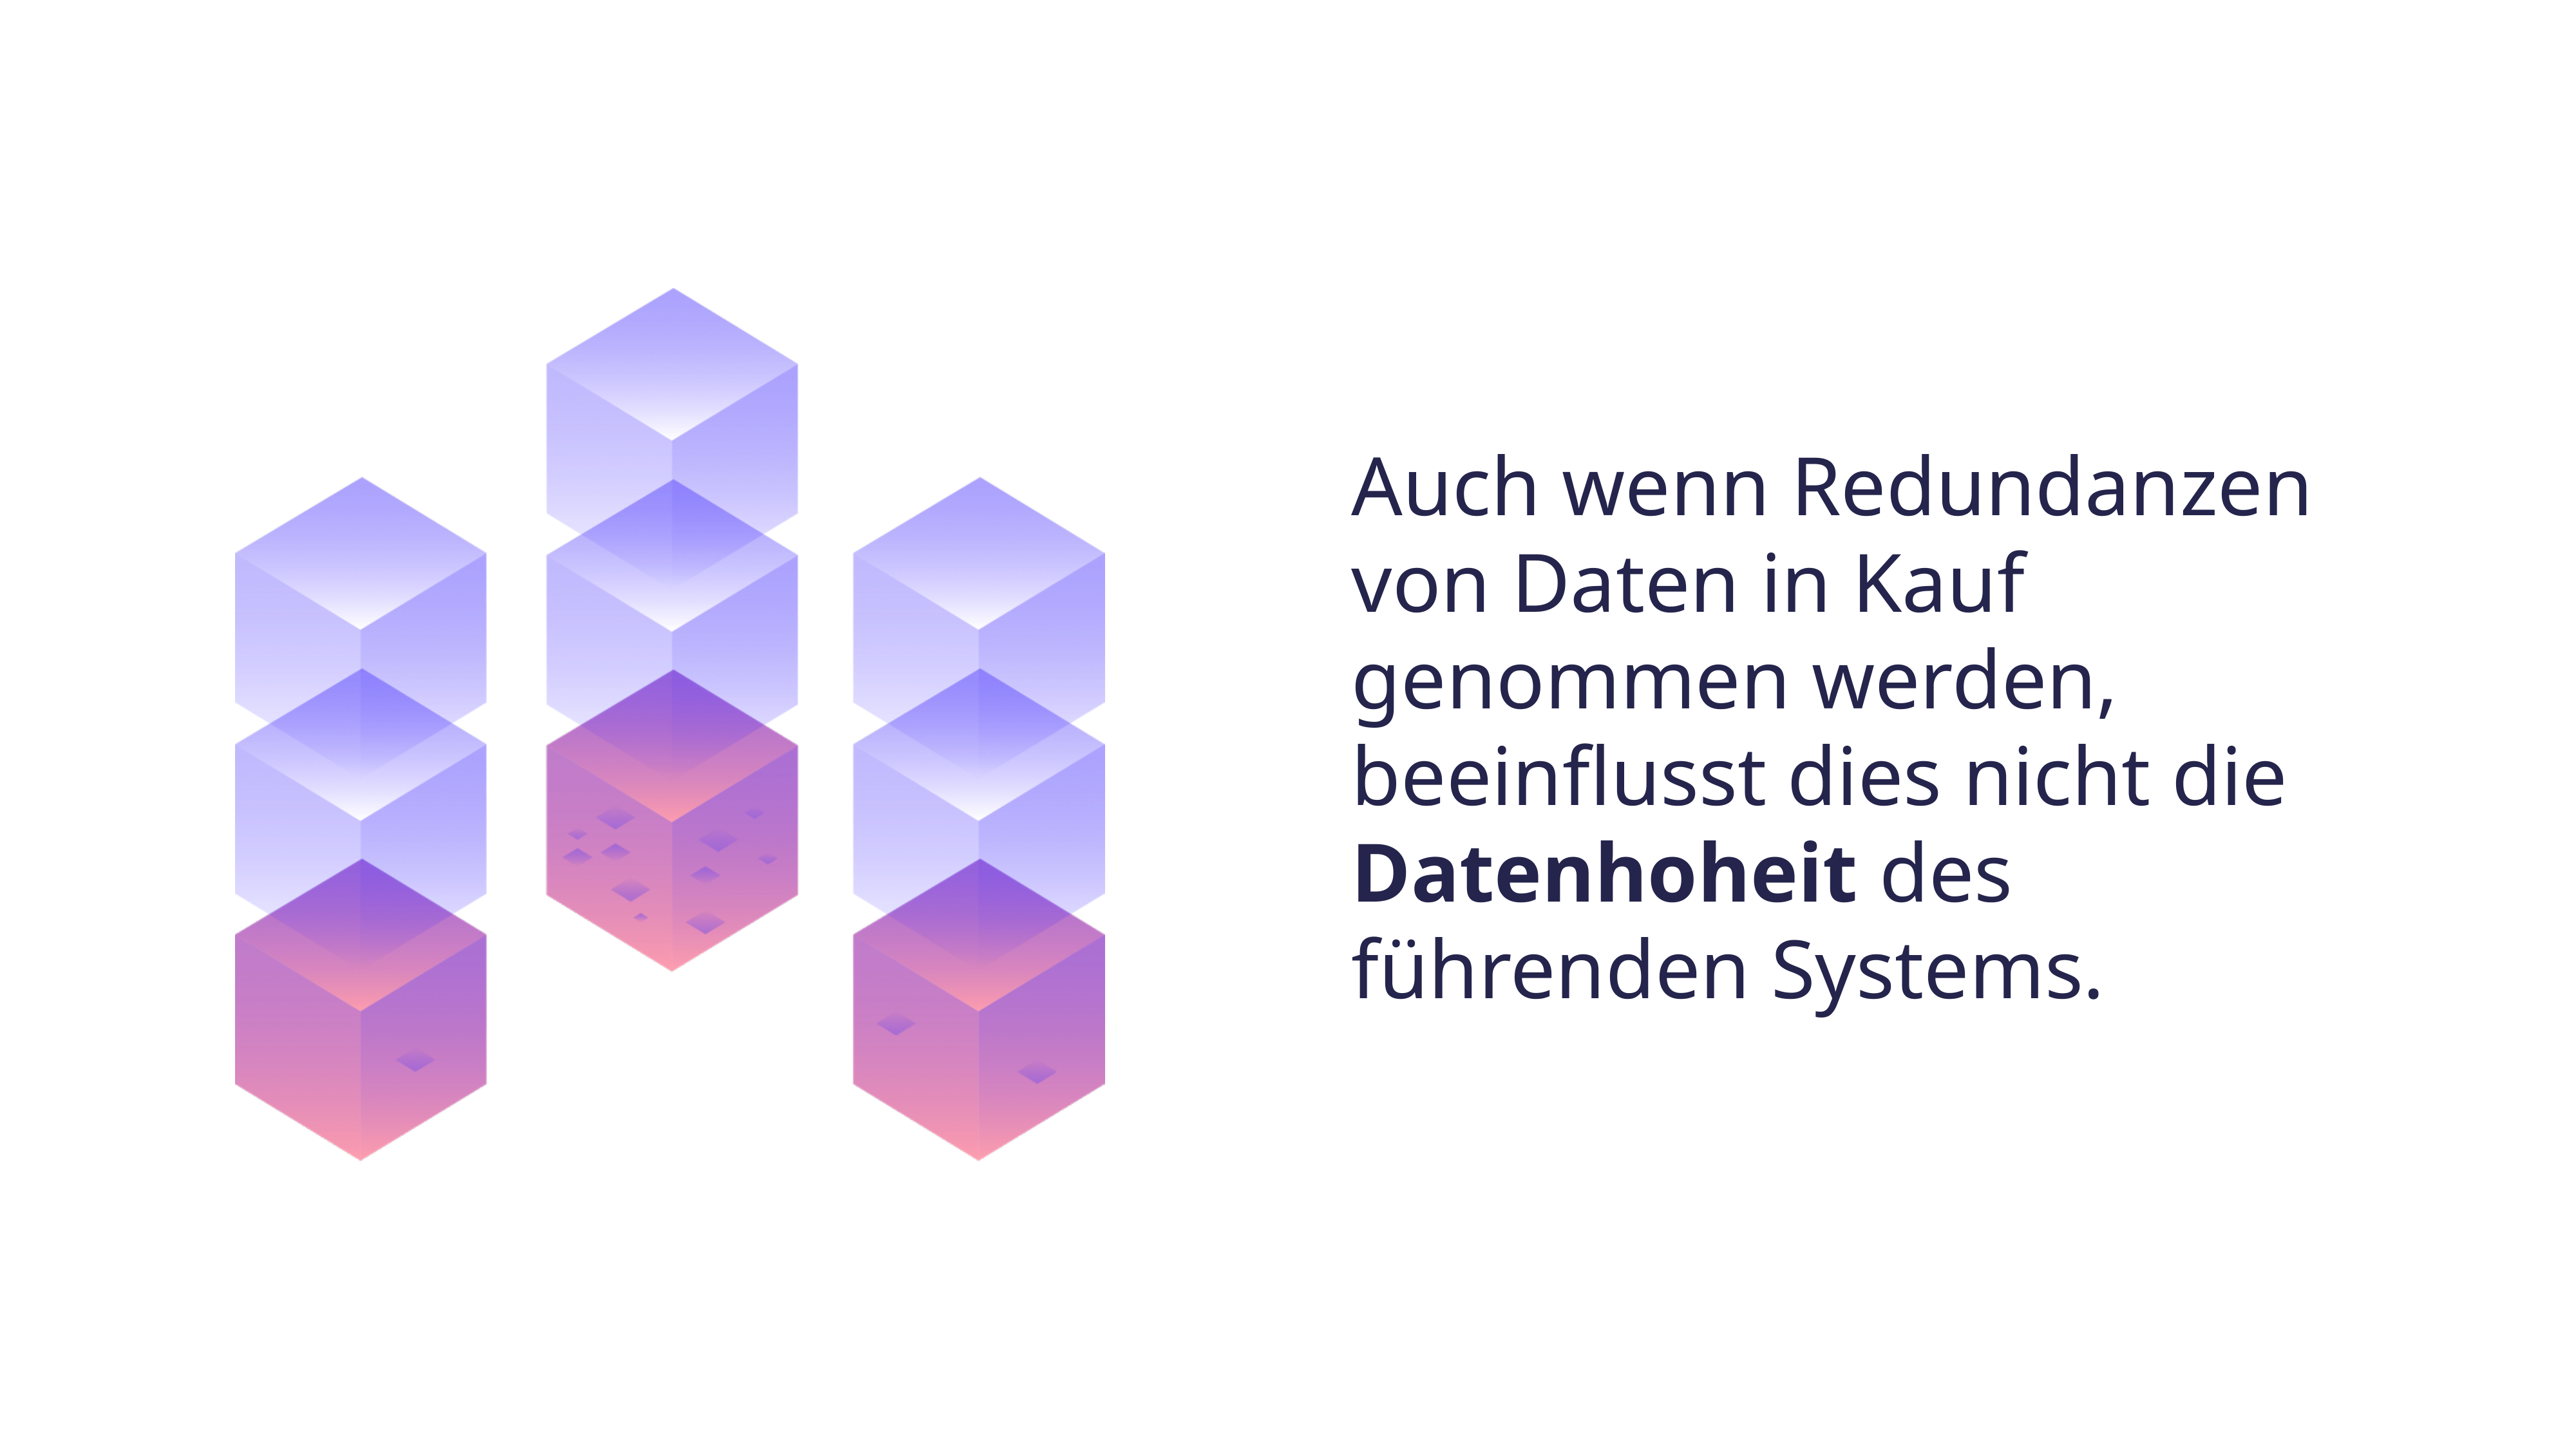

# Auch wenn Redundanzen von Daten in Kauf genommen werden, beeinflusst dies nicht die Datenhoheit des führenden Systems.